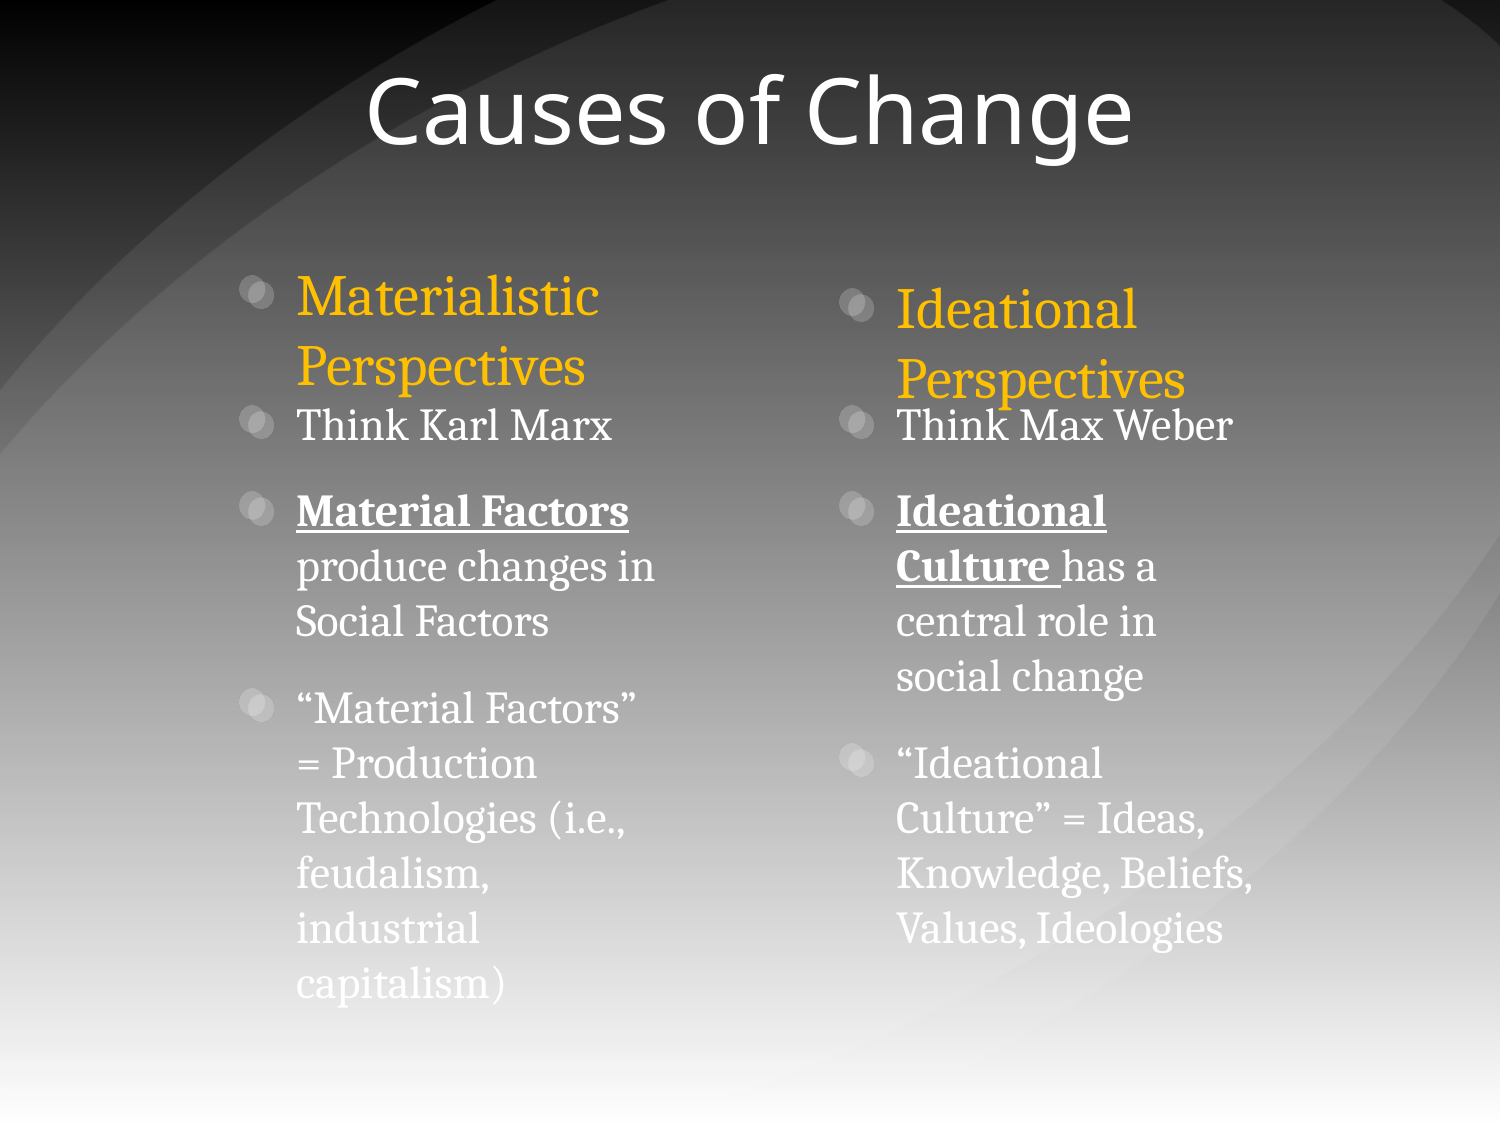

# Causes of Change
Materialistic Perspectives
Ideational Perspectives
Think Karl Marx
Material Factors produce changes in Social Factors
“Material Factors” = Production Technologies (i.e., feudalism, industrial capitalism)
Think Max Weber
Ideational Culture has a central role in social change
“Ideational Culture” = Ideas, Knowledge, Beliefs, Values, Ideologies